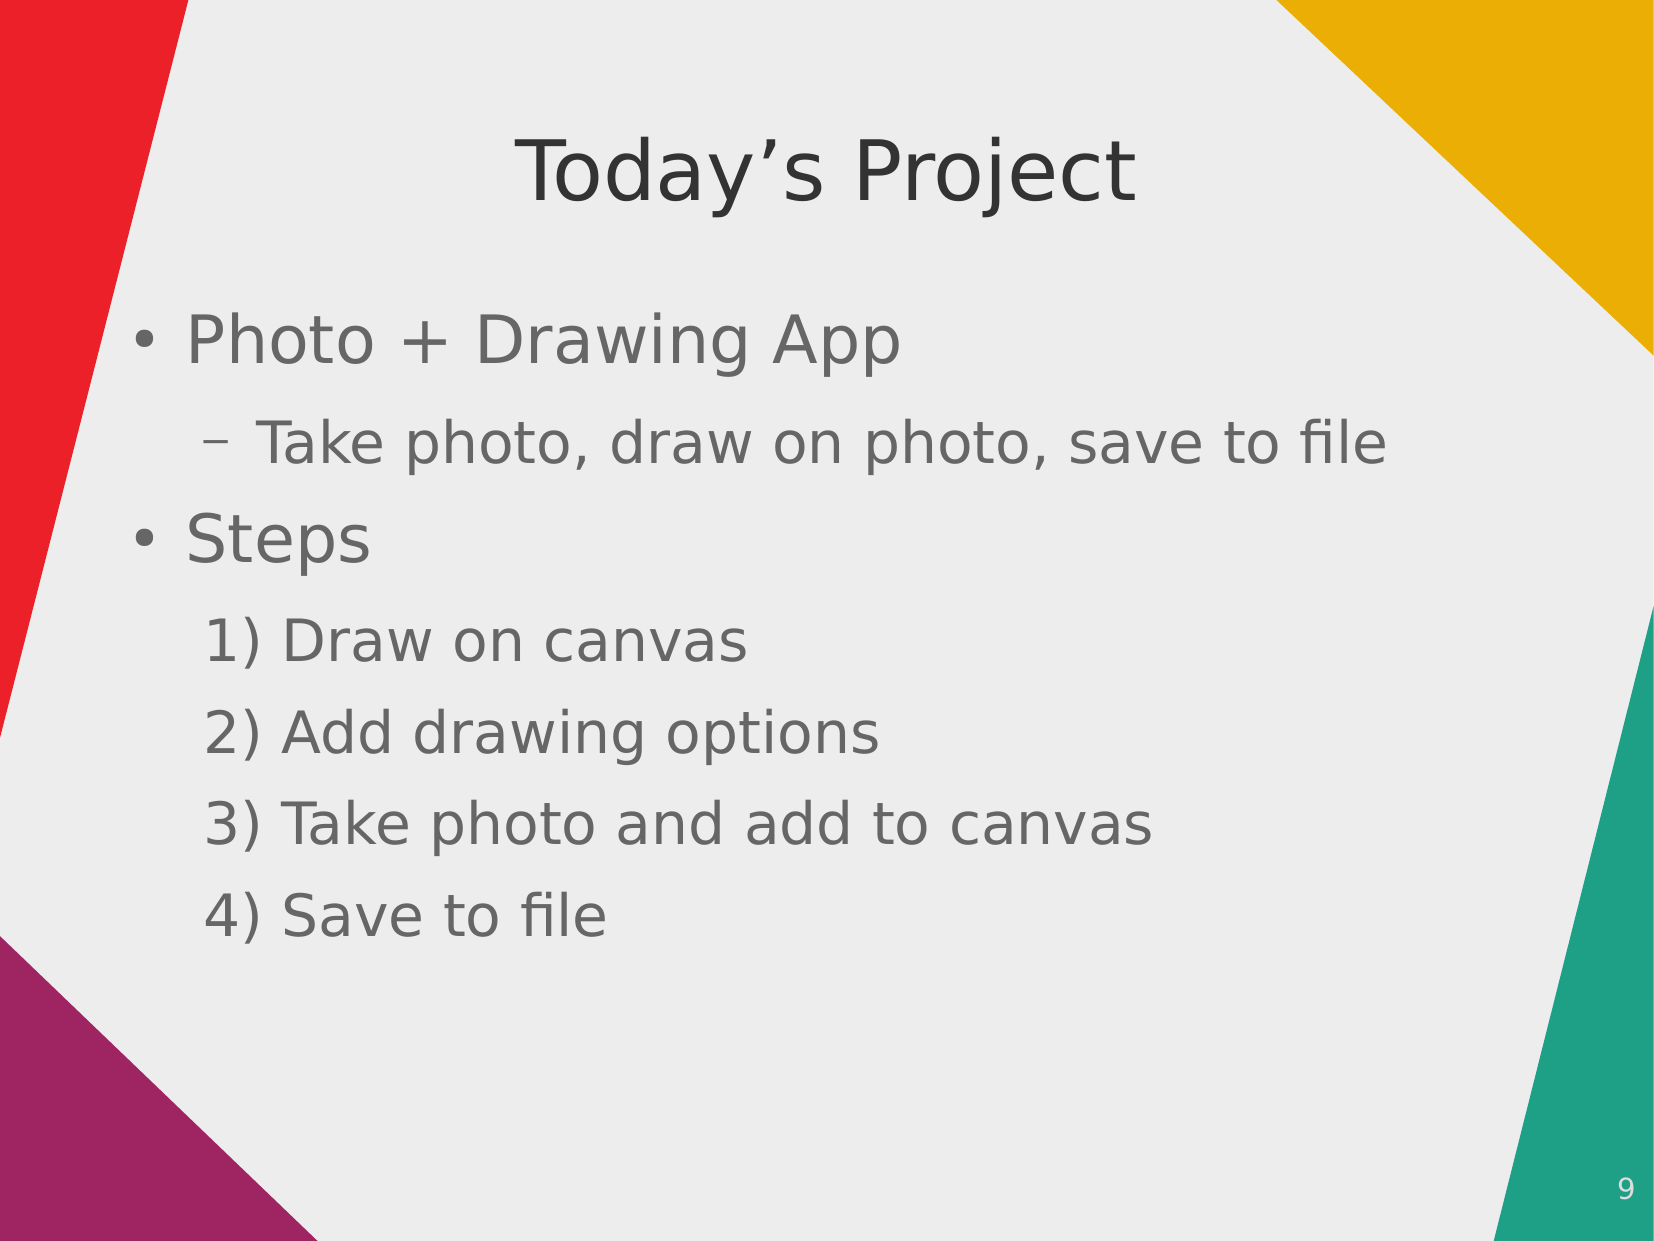

# Today’s Project
Photo + Drawing App
Take photo, draw on photo, save to file
Steps
 Draw on canvas
 Add drawing options
 Take photo and add to canvas
 Save to file
9